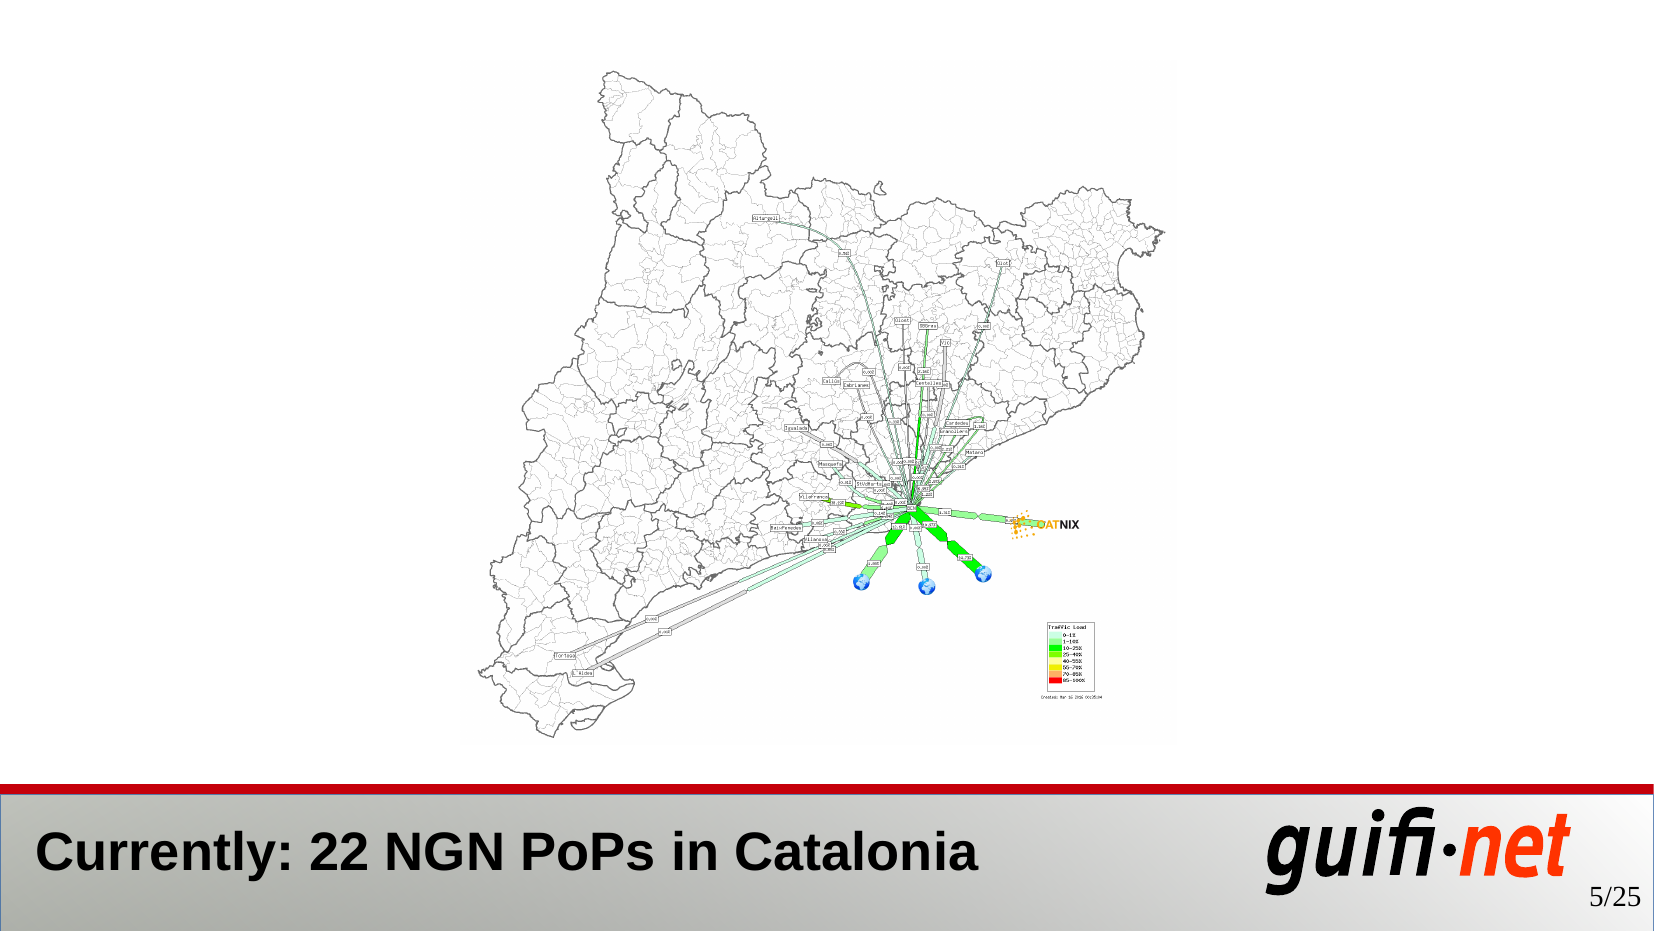

# Currently: 22 NGN PoPs in Catalonia